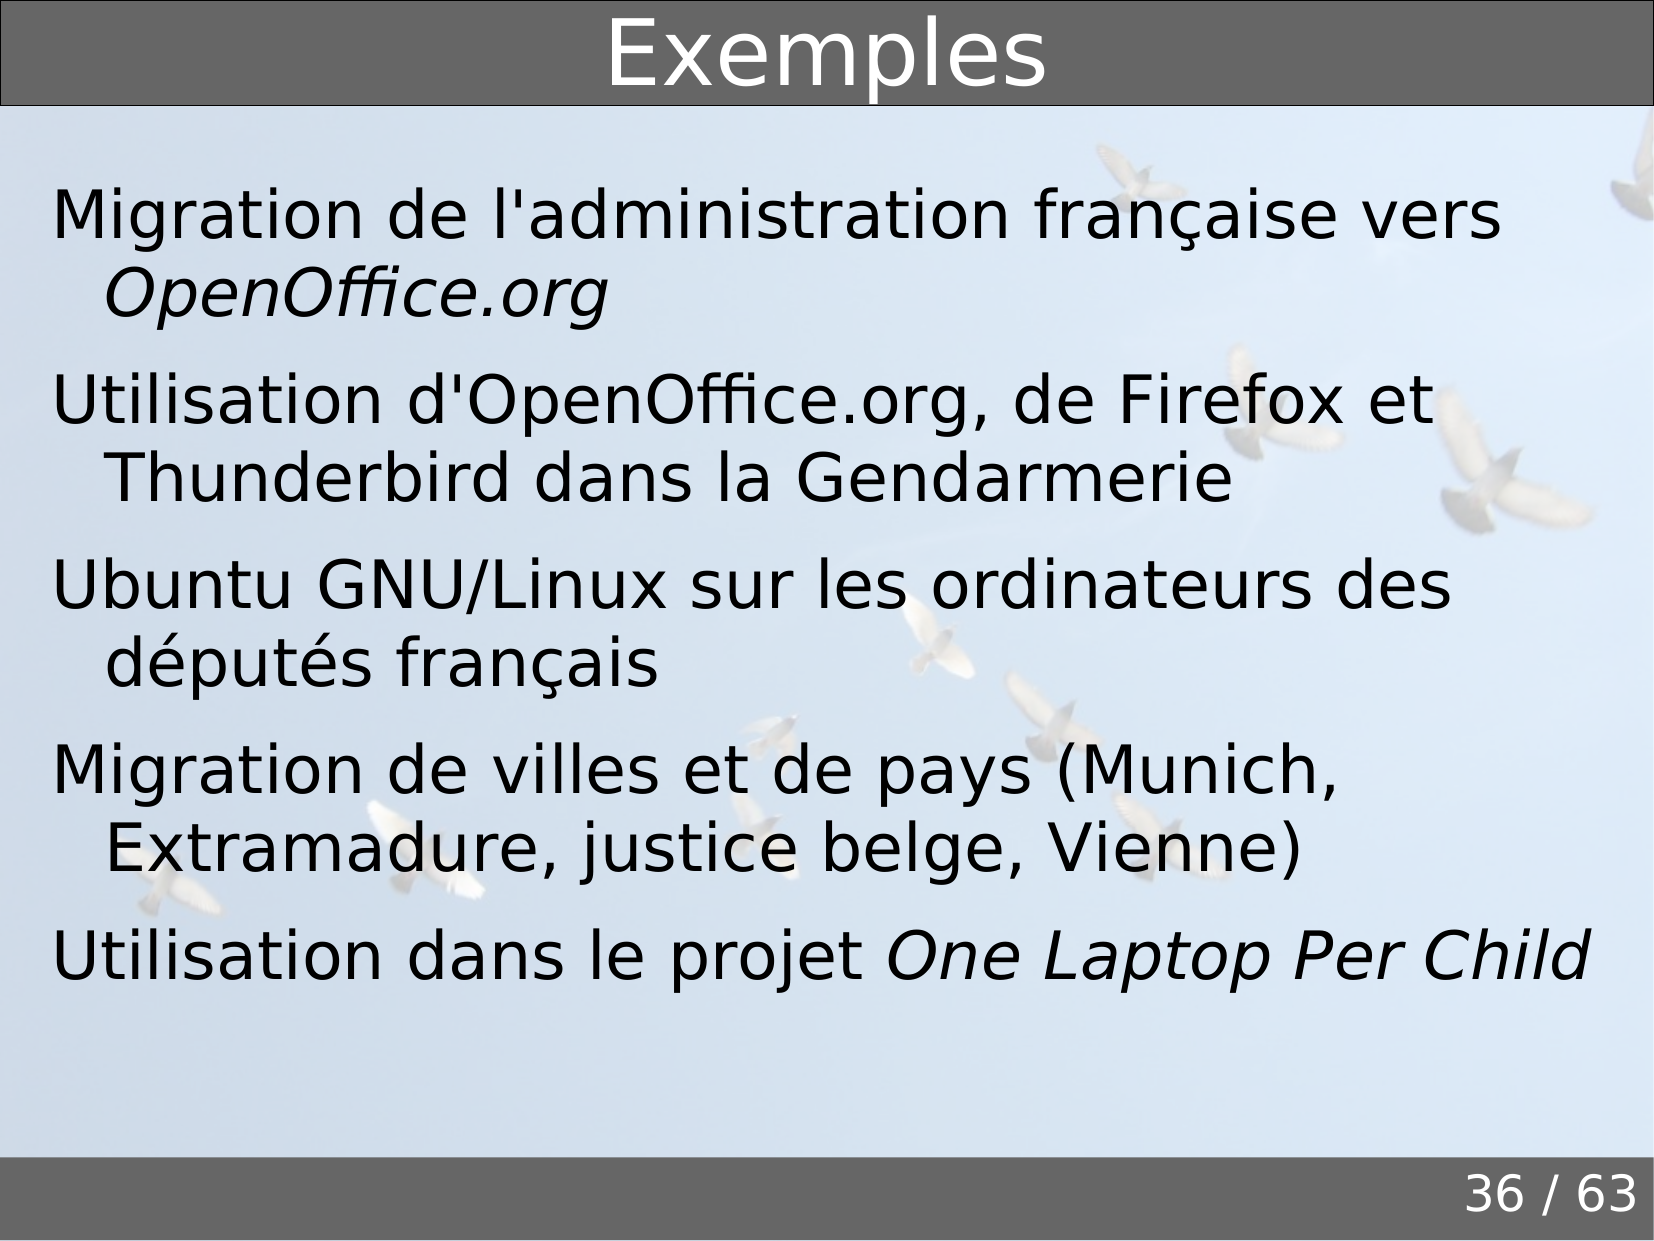

# Exemples
Migration de l'administration française vers OpenOffice.org
Utilisation d'OpenOffice.org, de Firefox et Thunderbird dans la Gendarmerie
Ubuntu GNU/Linux sur les ordinateurs des députés français
Migration de villes et de pays (Munich, Extramadure, justice belge, Vienne)
Utilisation dans le projet One Laptop Per Child